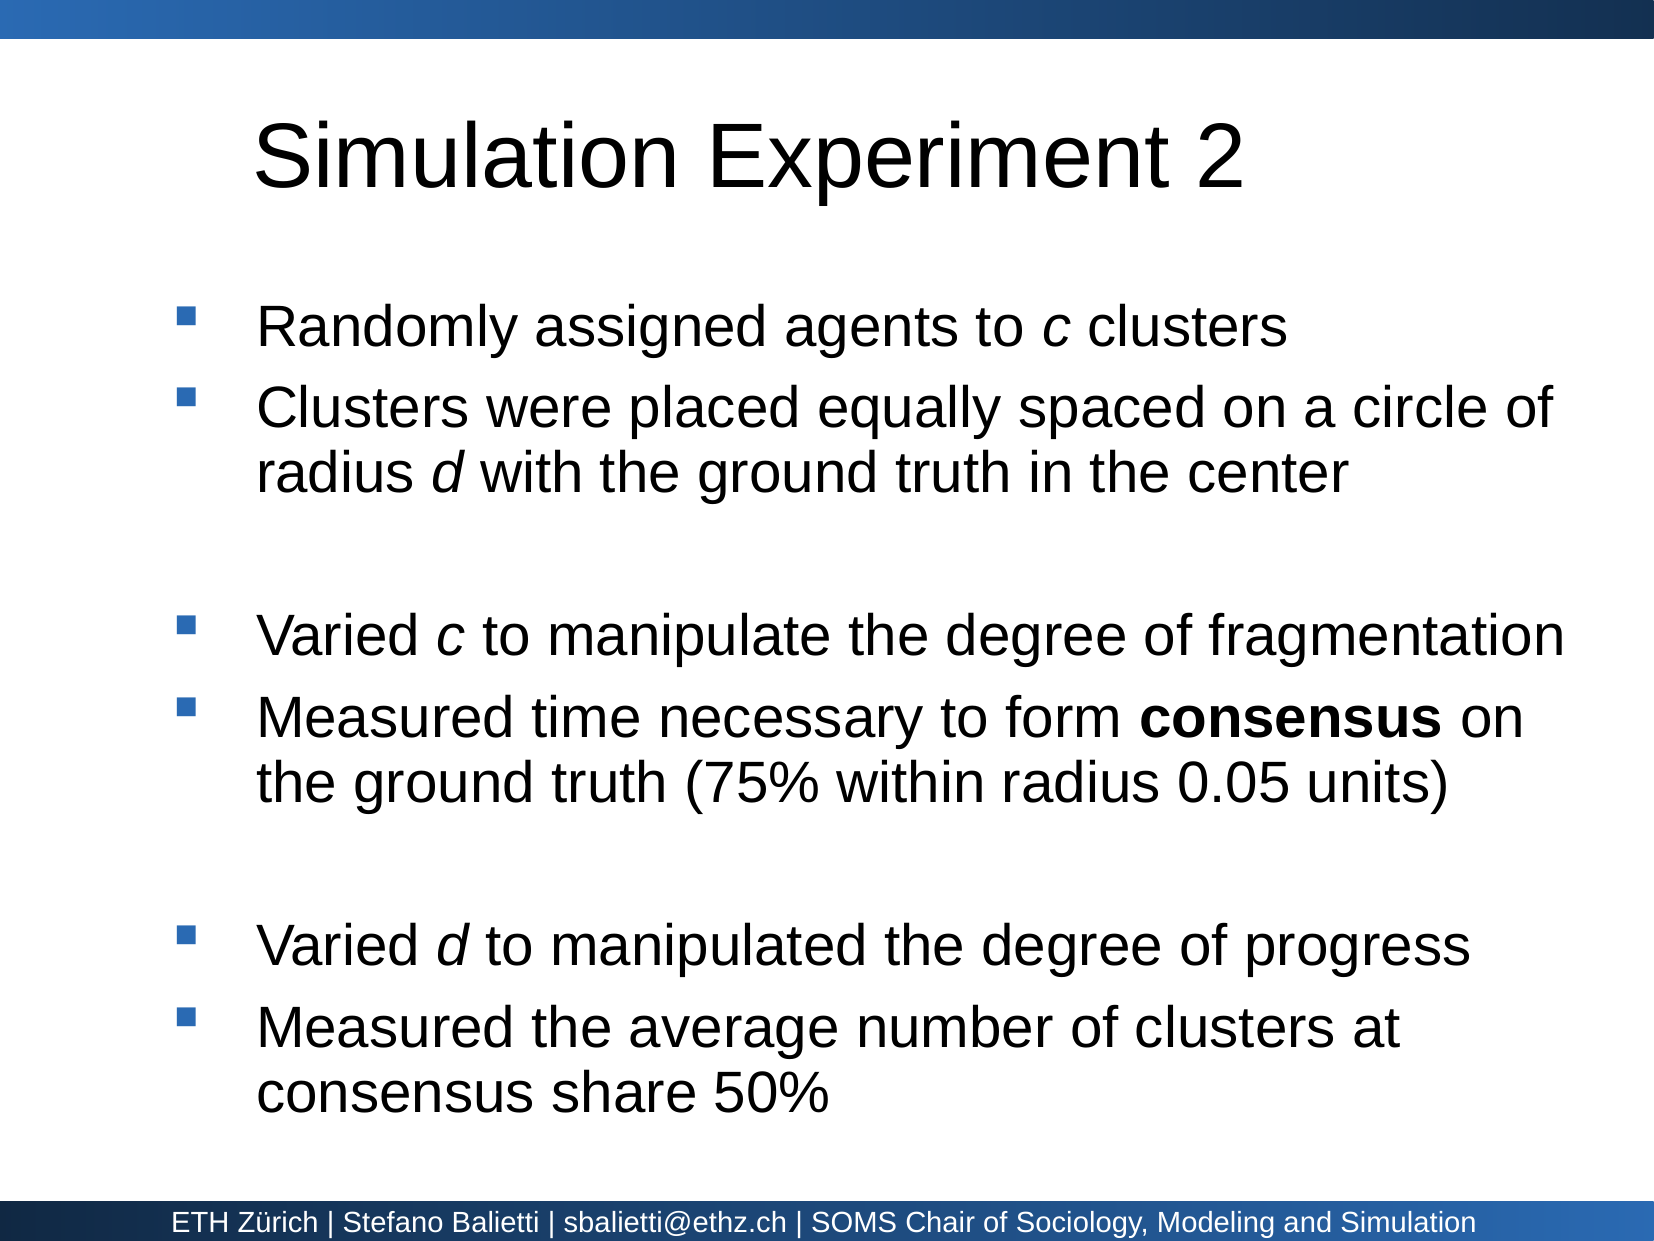

# Simulation Experiment 2
Randomly assigned agents to c clusters
Clusters were placed equally spaced on a circle of radius d with the ground truth in the center
Varied c to manipulate the degree of fragmentation
Measured time necessary to form consensus on the ground truth (75% within radius 0.05 units)
Varied d to manipulated the degree of progress
Measured the average number of clusters at consensus share 50%
 ETH Zürich | Stefano Balietti | sbalietti@ethz.ch | SOMS Chair of Sociology, Modeling and Simulation